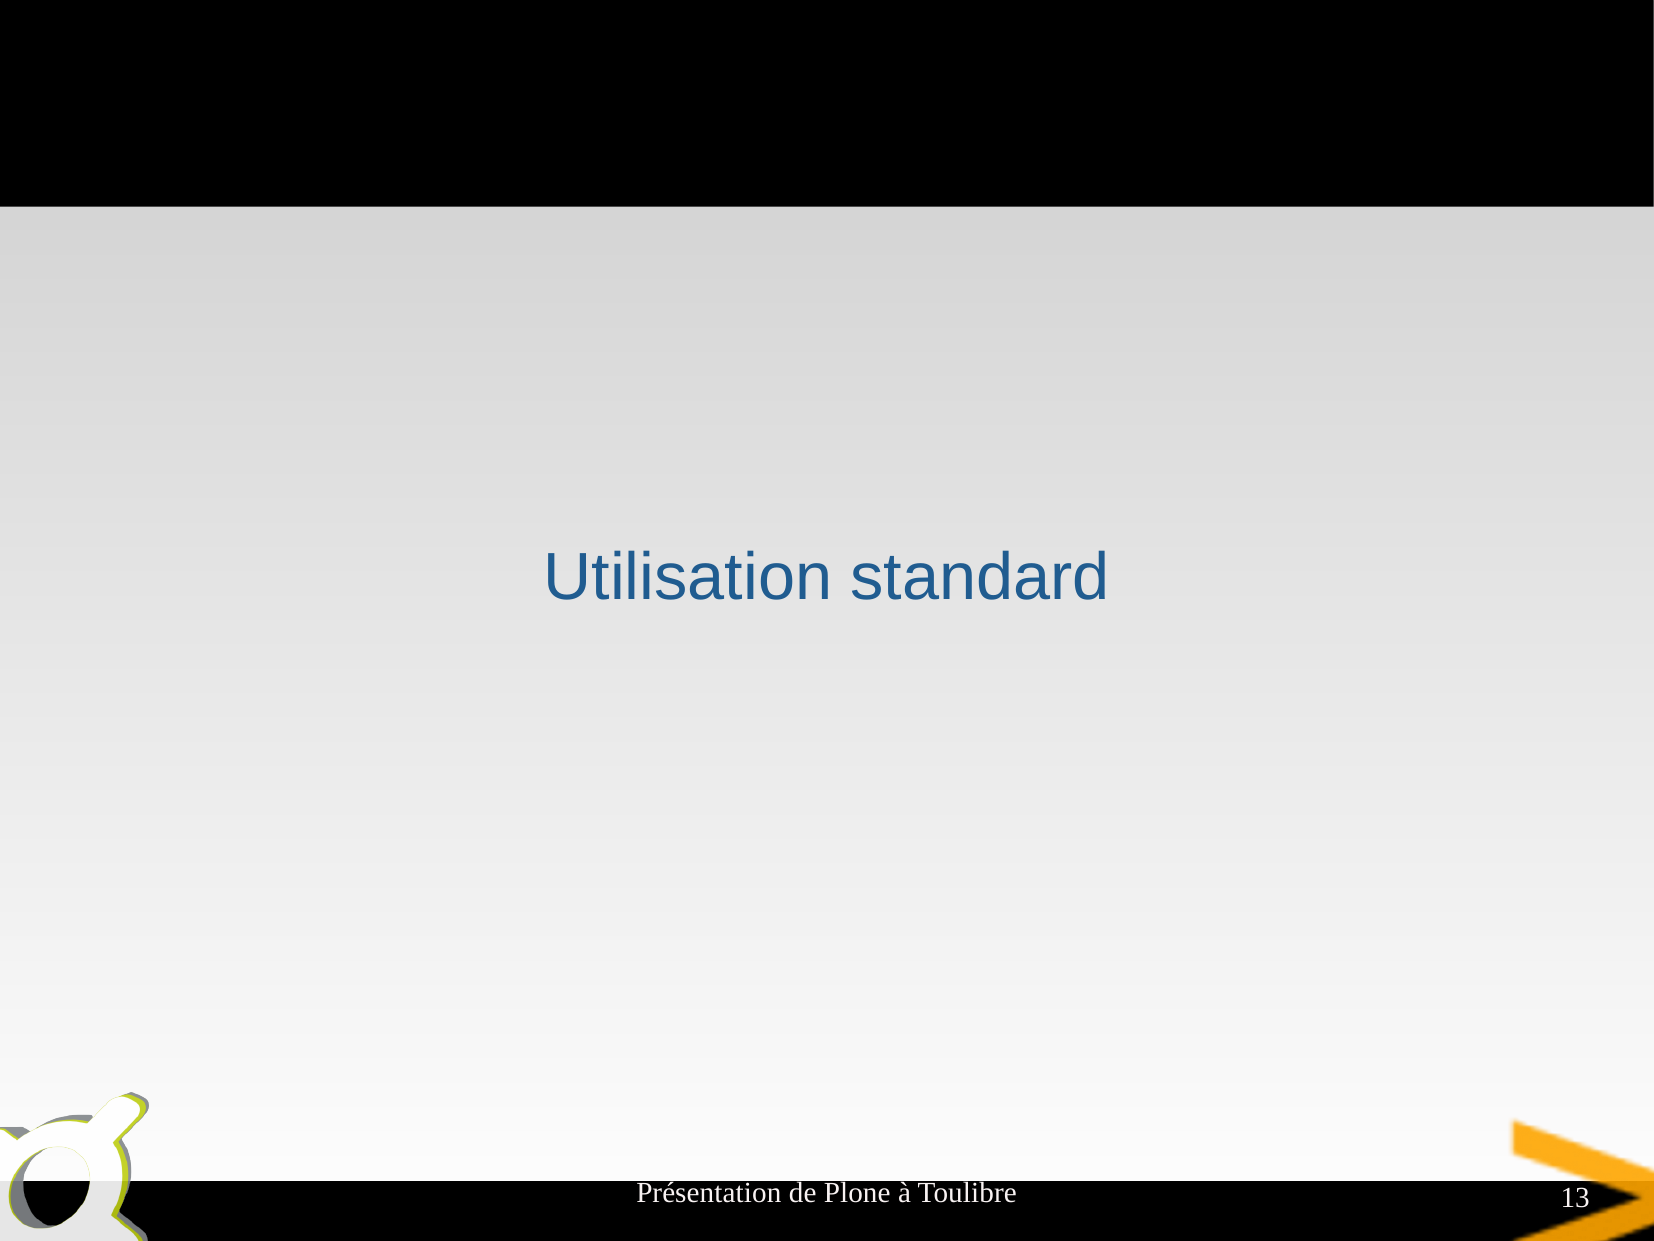

# Utilisation standard
Présentation de Plone à Toulibre
13